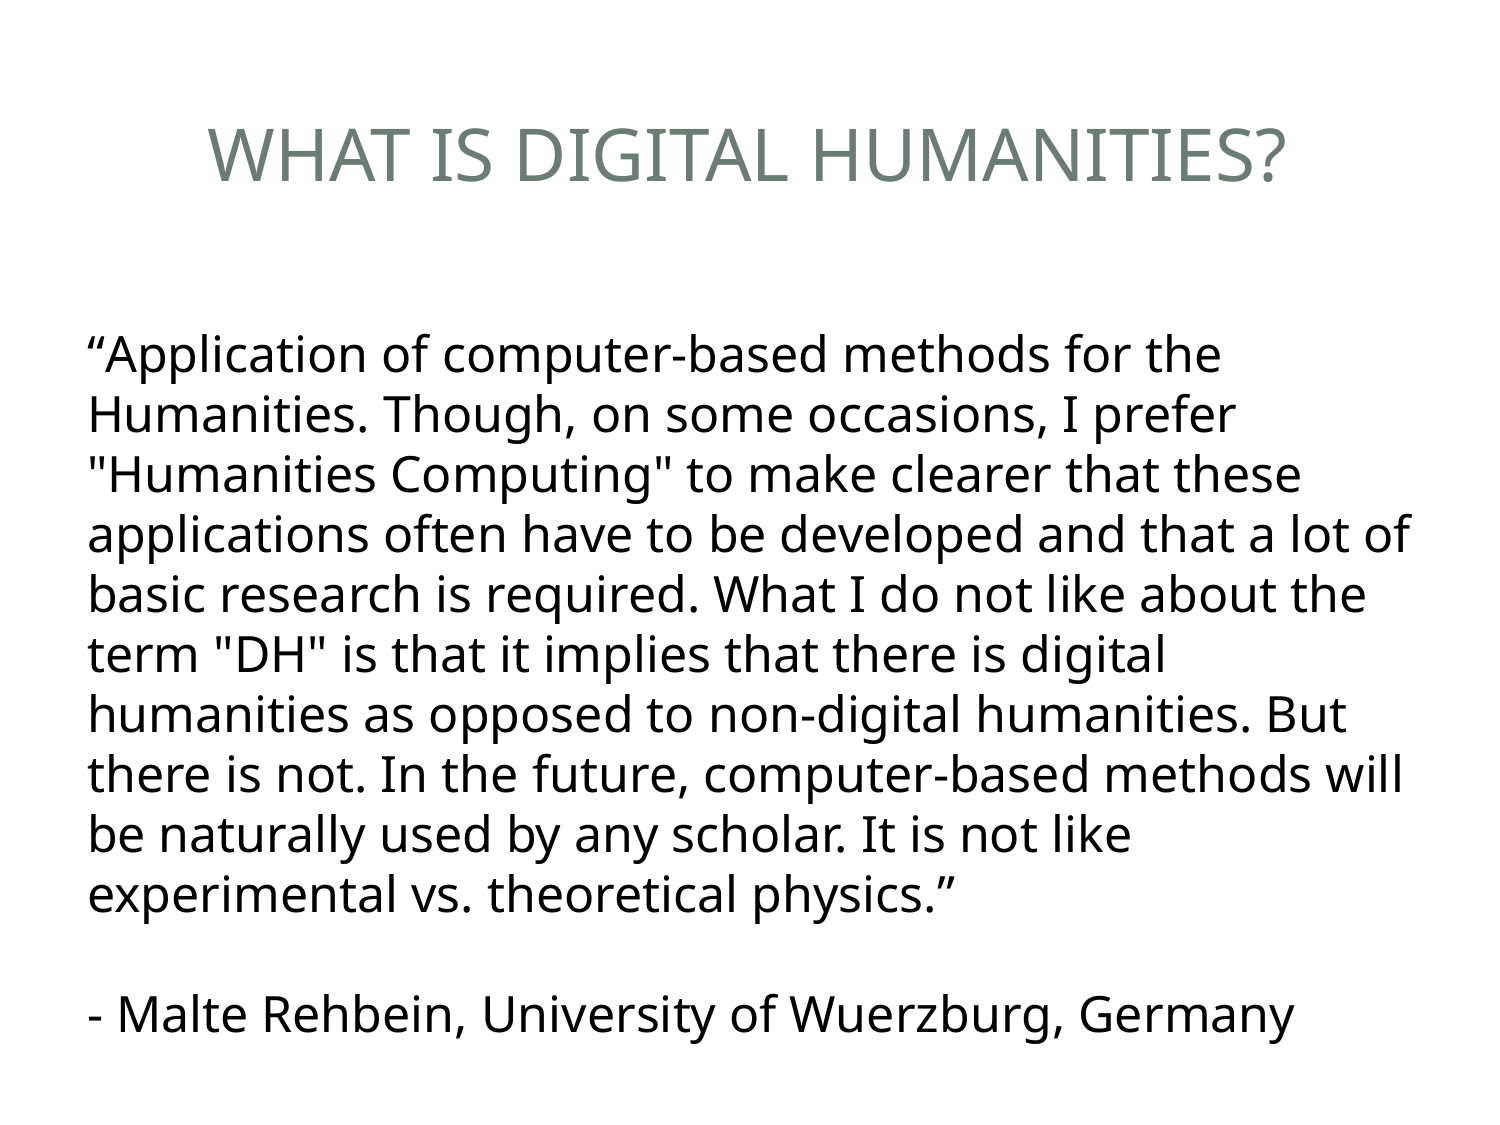

# What is digital Humanities?
“Application of computer-based methods for the Humanities. Though, on some occasions, I prefer "Humanities Computing" to make clearer that these applications often have to be developed and that a lot of basic research is required. What I do not like about the term "DH" is that it implies that there is digital humanities as opposed to non-digital humanities. But there is not. In the future, computer-based methods will be naturally used by any scholar. It is not like experimental vs. theoretical physics.”
- Malte Rehbein, University of Wuerzburg, Germany